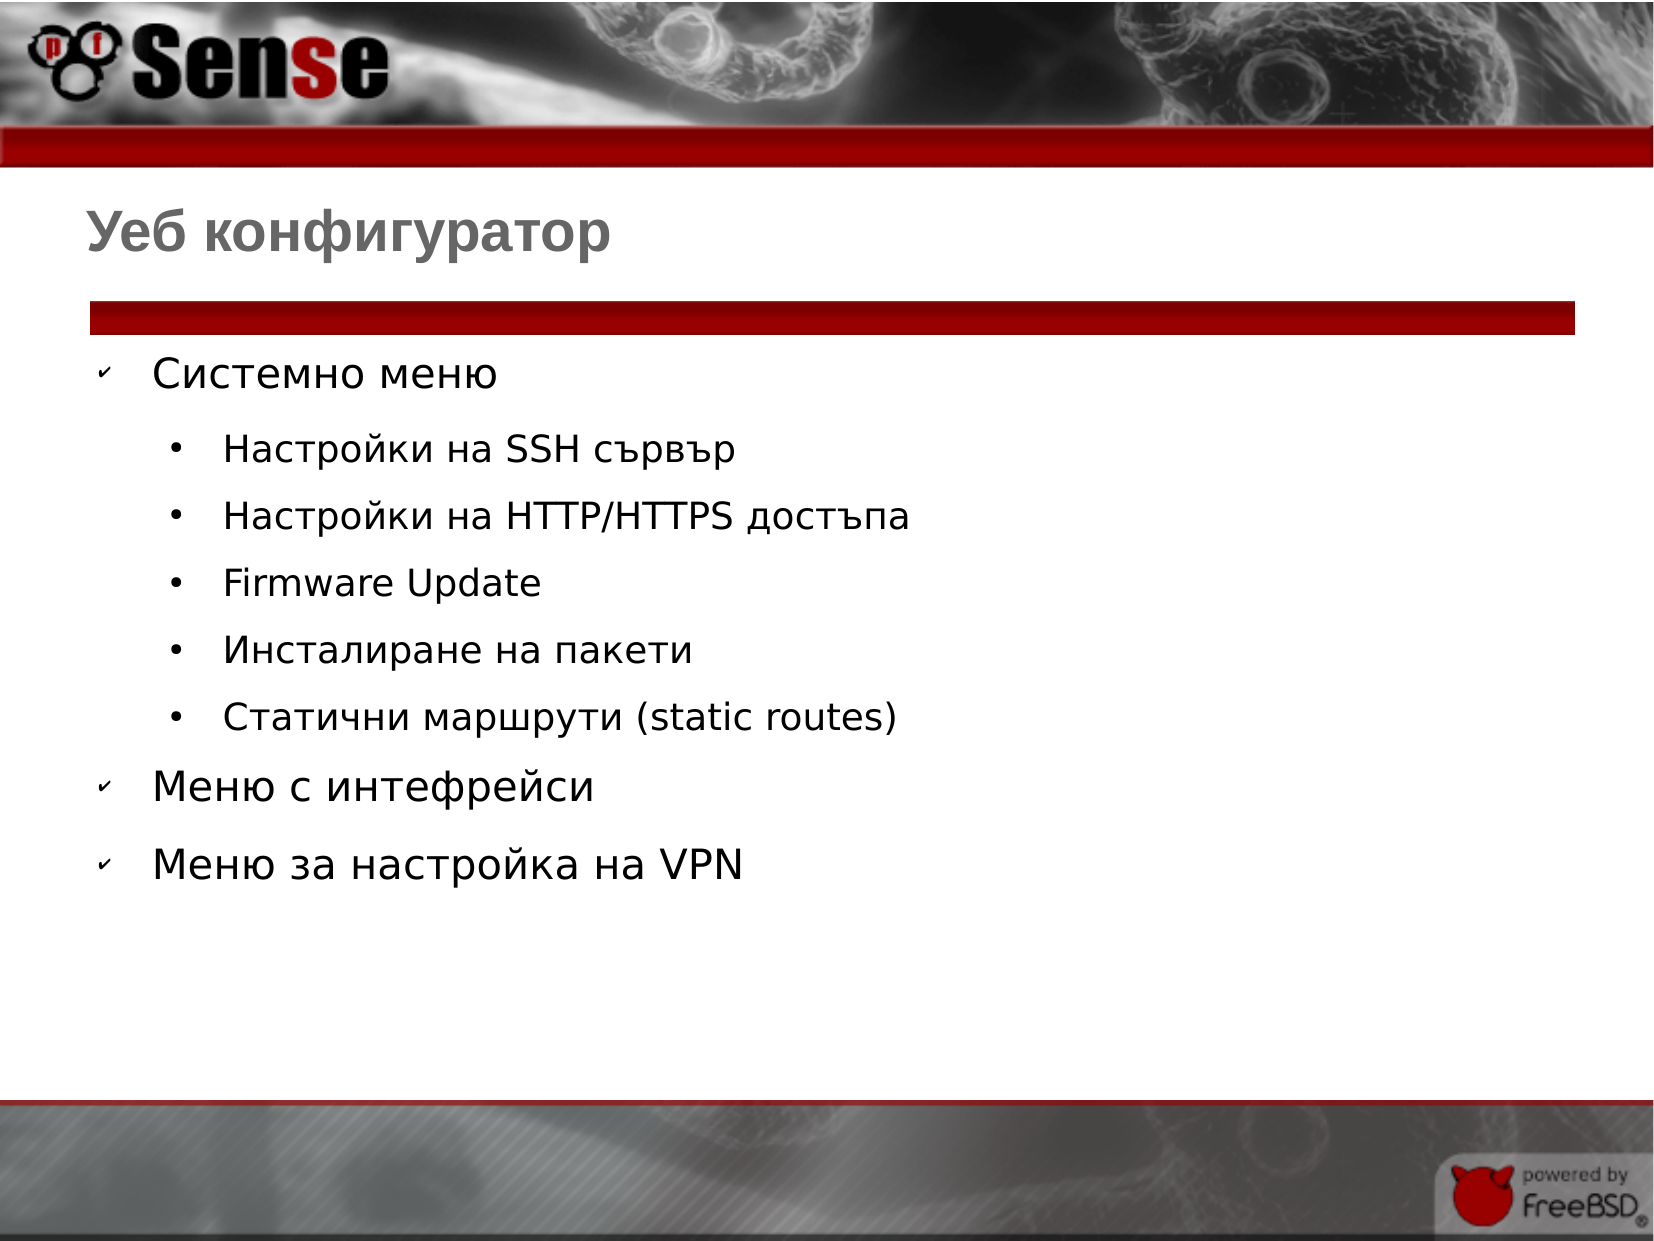

# Уеб конфигуратор
Системно меню
Настройки на SSH сървър
Настройки на HTTP/HTTPS достъпа
Firmware Update
Инсталиране на пакети
Статични маршрути (static routes)
Меню с интефрейси
Меню за настройка на VPN